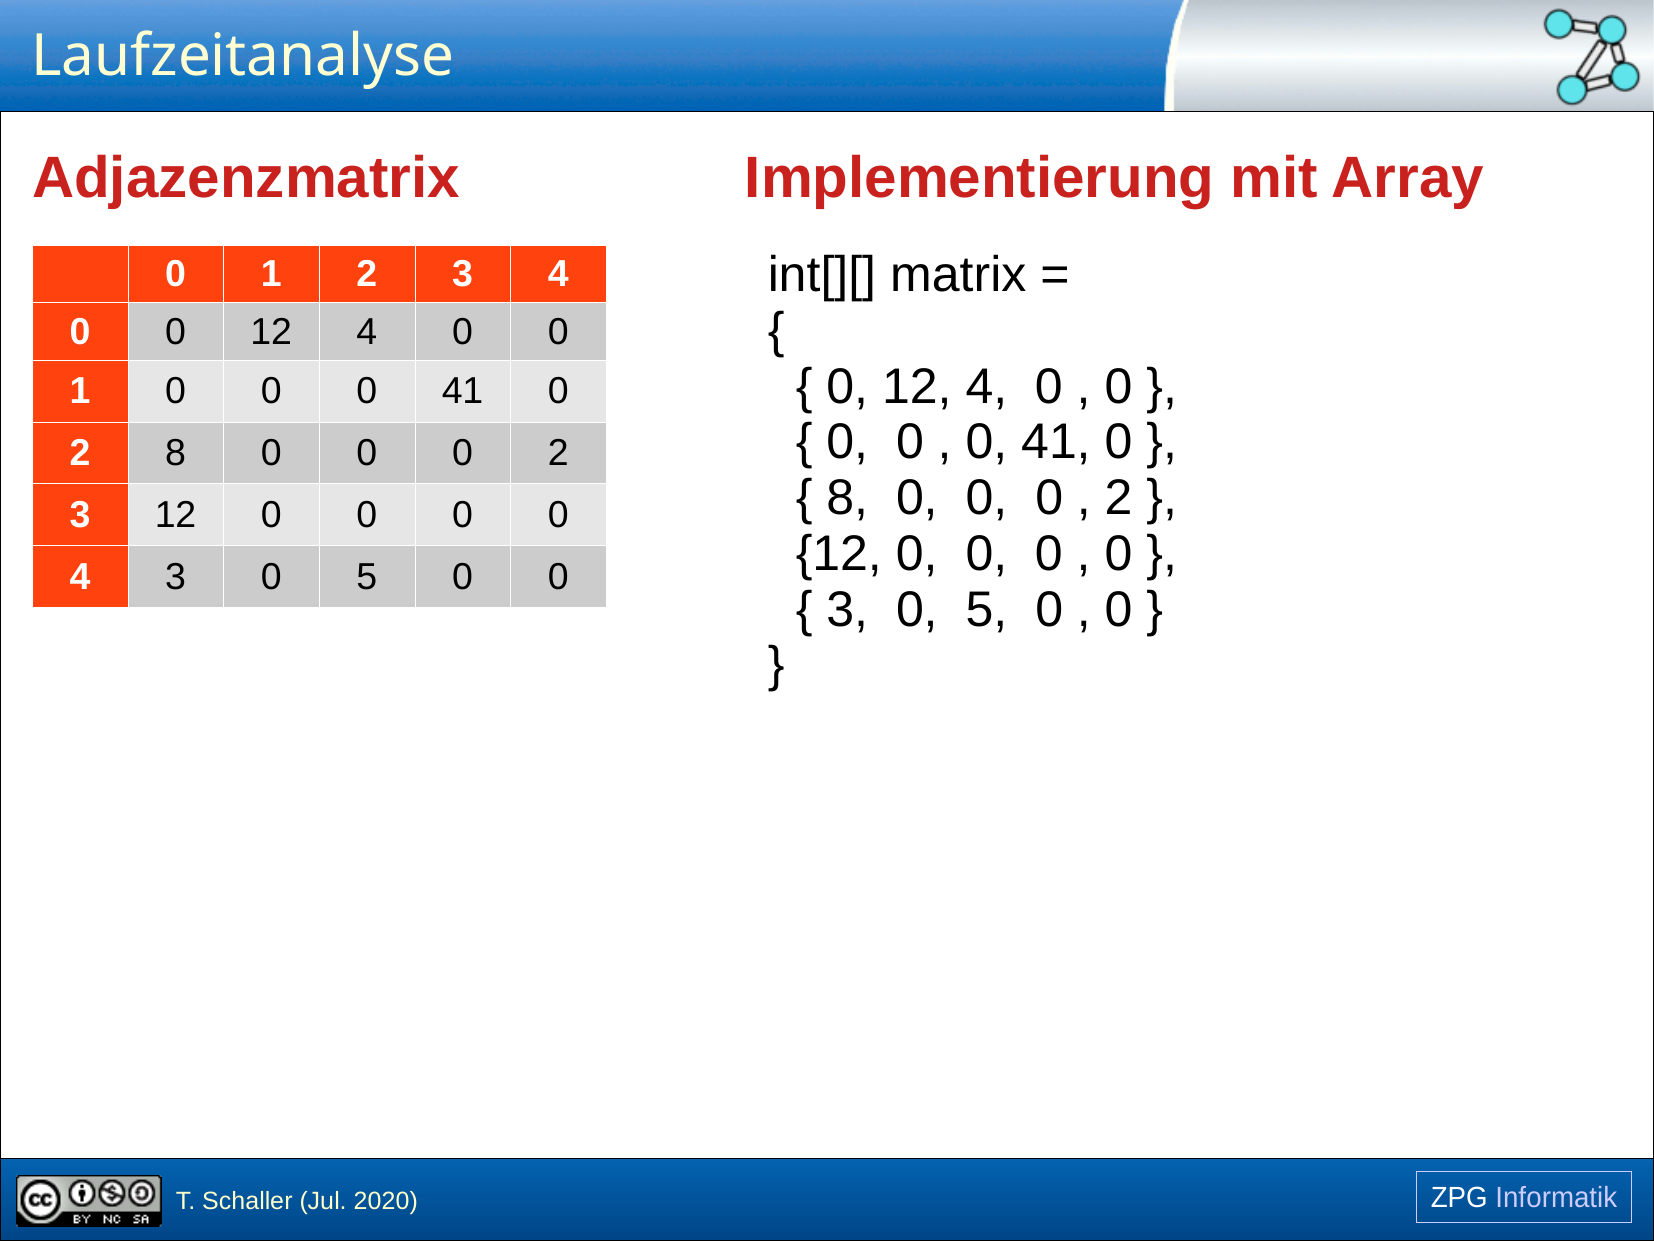

# Laufzeitanalyse
Adjazenzmatrix
Implementierung mit Array
int[][] matrix =
{
 { 0, 12, 4, 0 , 0 },
 { 0, 0 , 0, 41, 0 },
 { 8, 0, 0, 0 , 2 },
 {12, 0, 0, 0 , 0 },
 { 3, 0, 5, 0 , 0 }
}
| | 0 | 1 | 2 | 3 | 4 |
| --- | --- | --- | --- | --- | --- |
| 0 | 0 | 12 | 4 | 0 | 0 |
| 1 | 0 | 0 | 0 | 41 | 0 |
| 2 | 8 | 0 | 0 | 0 | 2 |
| 3 | 12 | 0 | 0 | 0 | 0 |
| 4 | 3 | 0 | 5 | 0 | 0 |
4